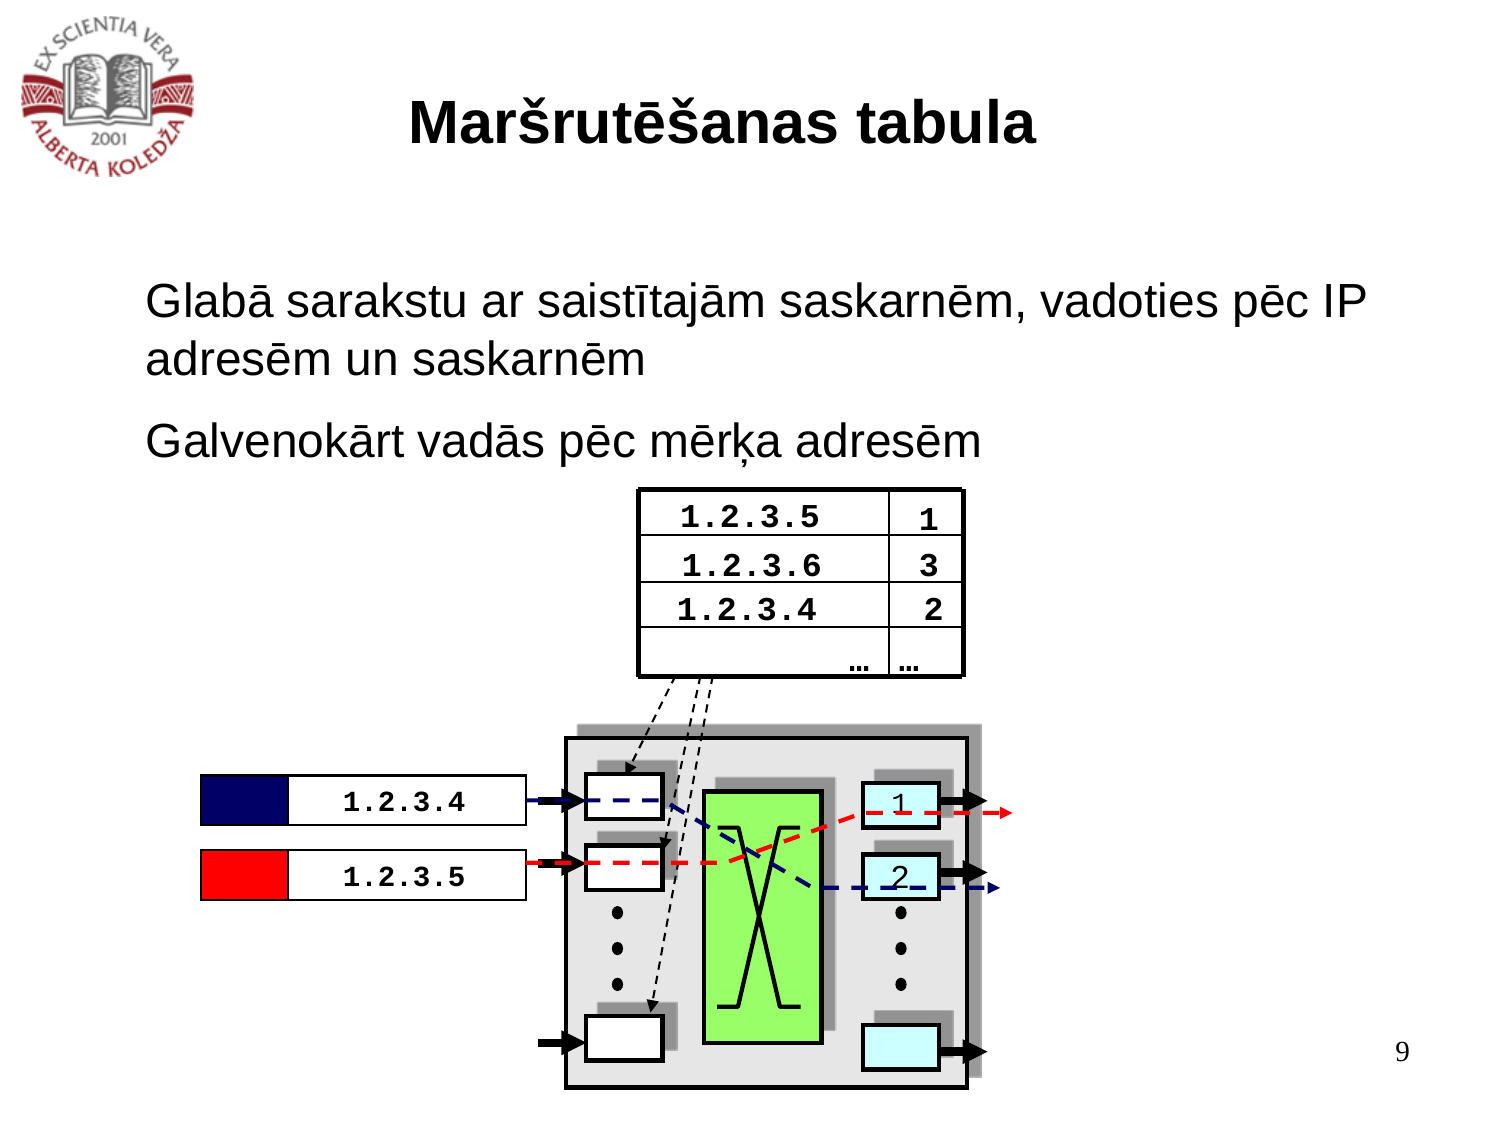

# Maršrutēšanas tabula
Glabā sarakstu ar saistītajām saskarnēm, vadoties pēc IP adresēm un saskarnēm
Galvenokārt vadās pēc mērķa adresēm
1.2.3.5
 1
1.2.3.6
 3
1.2.3.4
 2
…
…
1.2.3.4
1.2.3.5
1
2